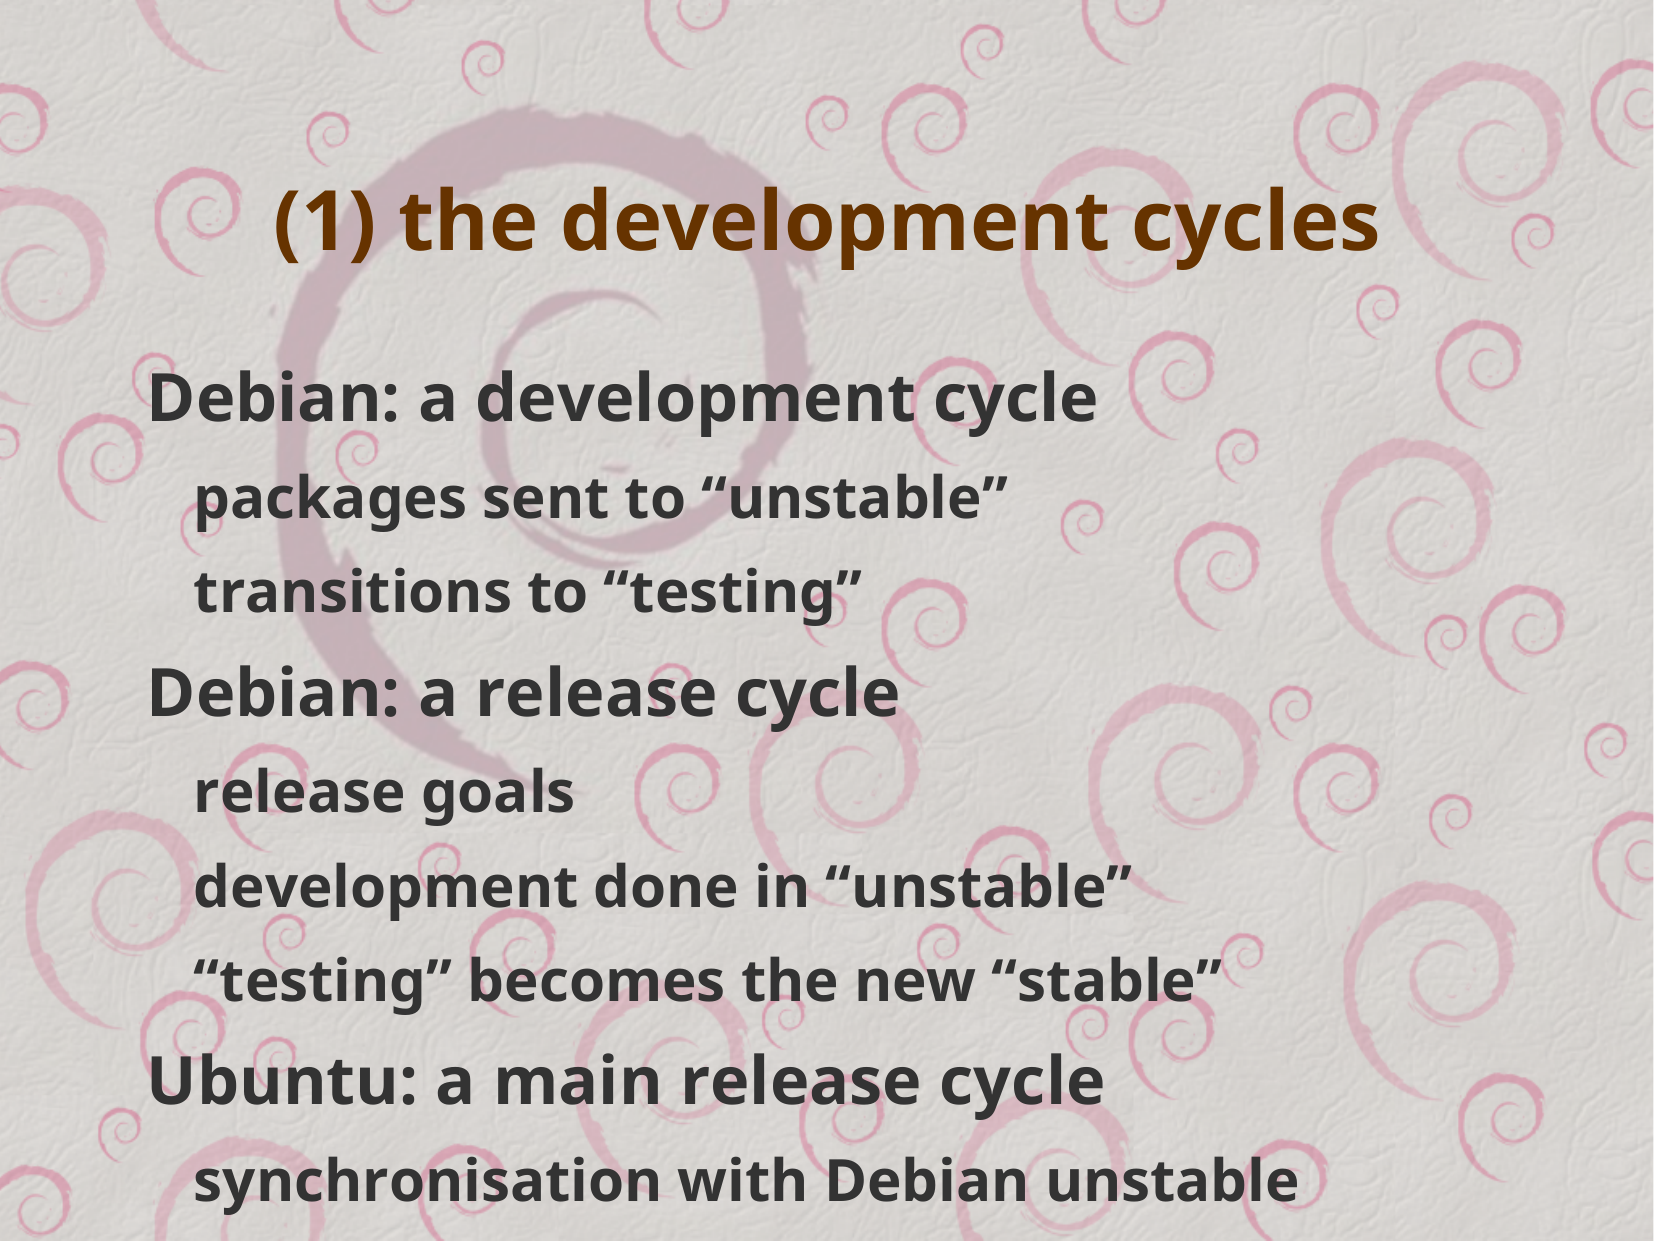

# (1) the development cycles
Debian: a development cycle
packages sent to “unstable”
transitions to “testing”
Debian: a release cycle
release goals
development done in “unstable”
“testing” becomes the new “stable”
Ubuntu: a main release cycle
synchronisation with Debian unstable
development, tests... and release